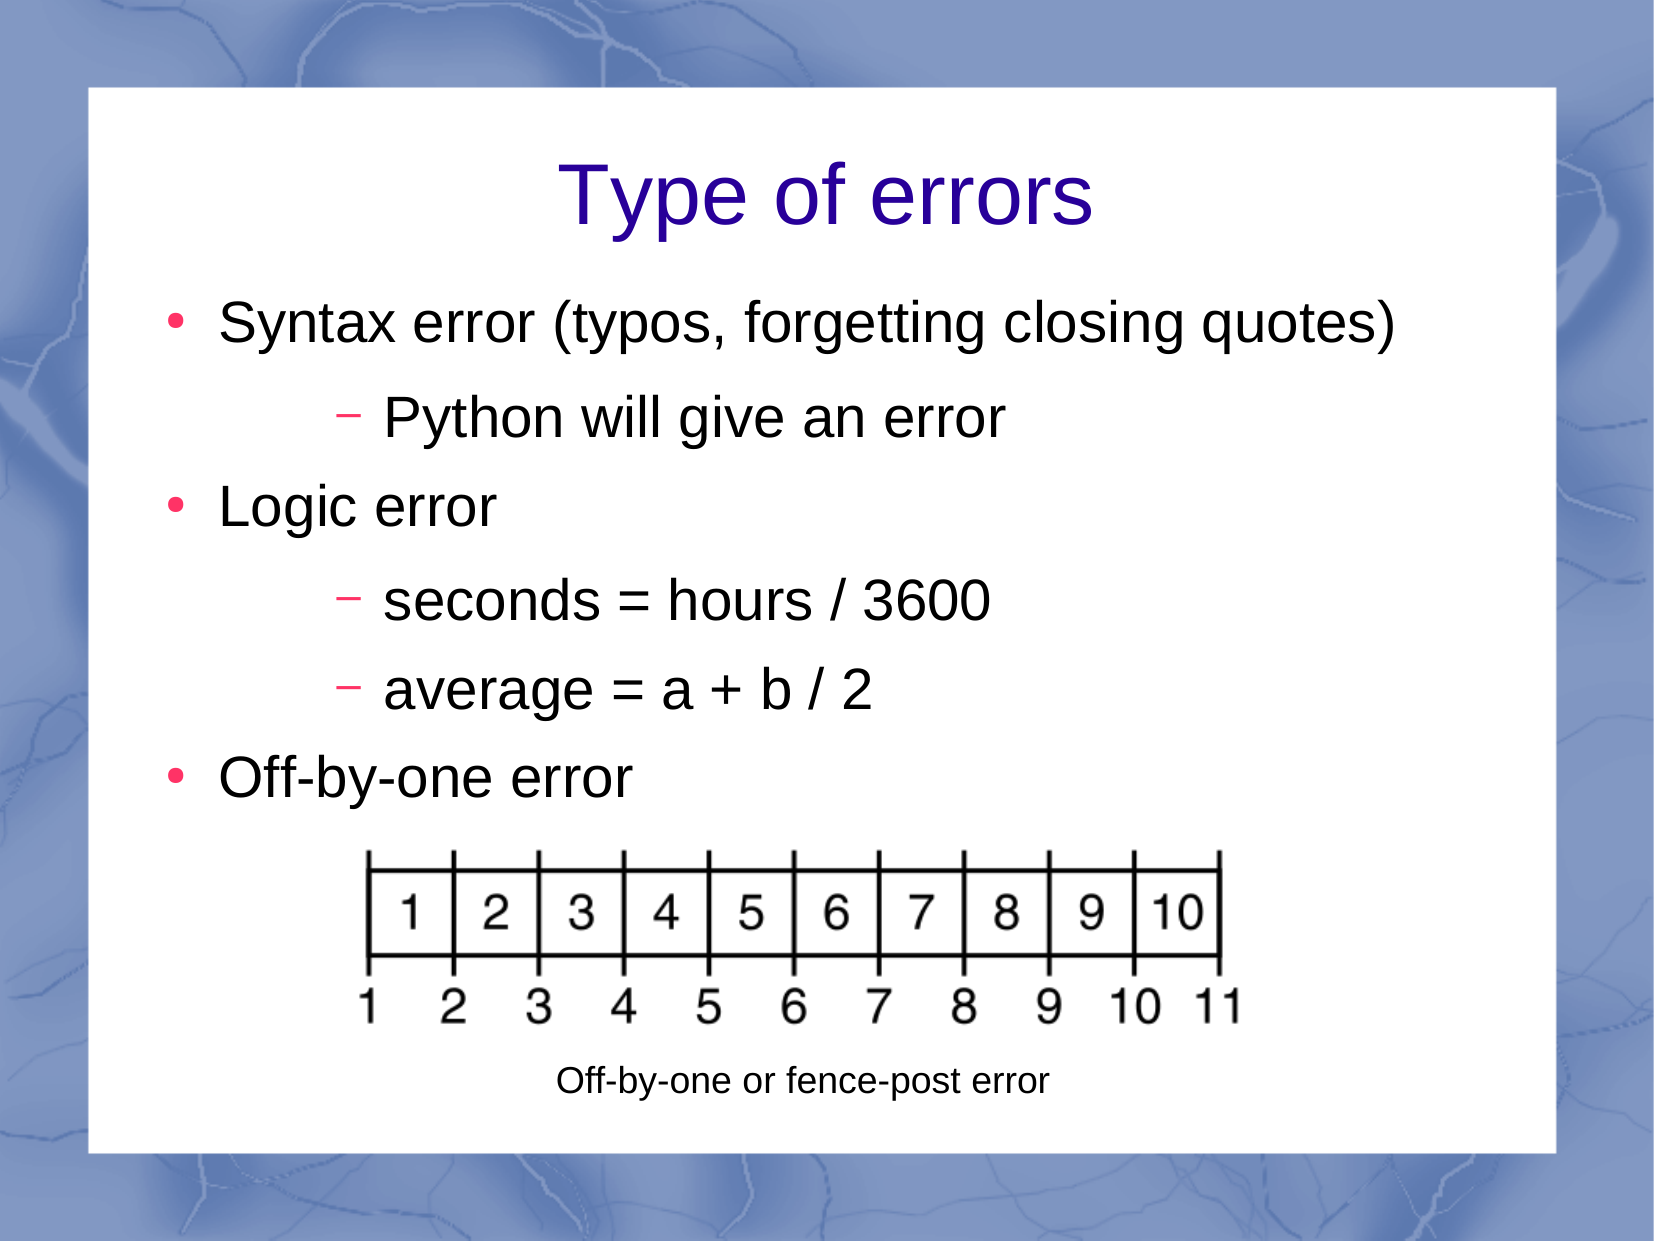

# Type of errors
Syntax error (typos, forgetting closing quotes)
Python will give an error
Logic error
seconds = hours / 3600
average = a + b / 2
Off-by-one error
Off-by-one or fence-post error